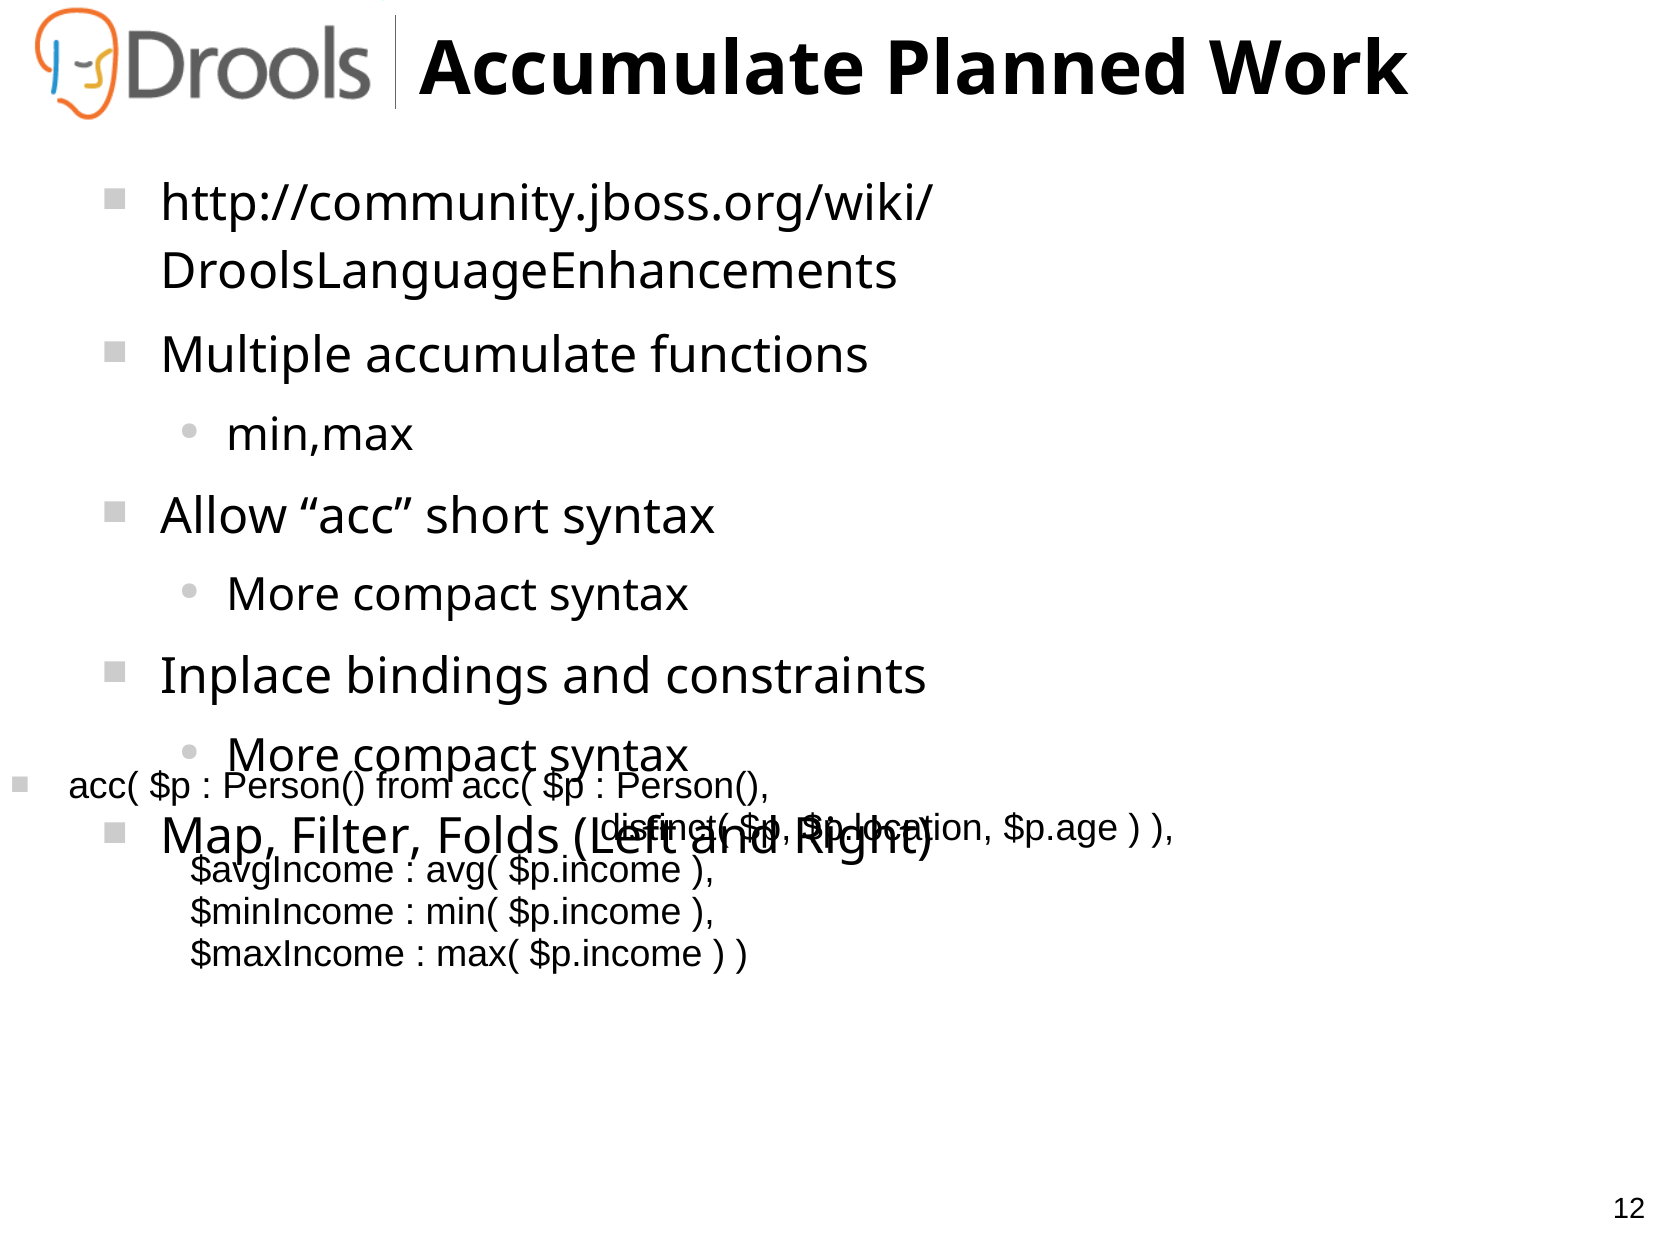

# Accumulate Planned Work
http://community.jboss.org/wiki/DroolsLanguageEnhancements
Multiple accumulate functions
min,max
Allow “acc” short syntax
More compact syntax
Inplace bindings and constraints
More compact syntax
Map, Filter, Folds (Left and Right)
acc( $p : Person() from acc( $p : Person(),
 distinct( $p, $p.location, $p.age ) ),
 $avgIncome : avg( $p.income ),
 $minIncome : min( $p.income ),
 $maxIncome : max( $p.income ) )